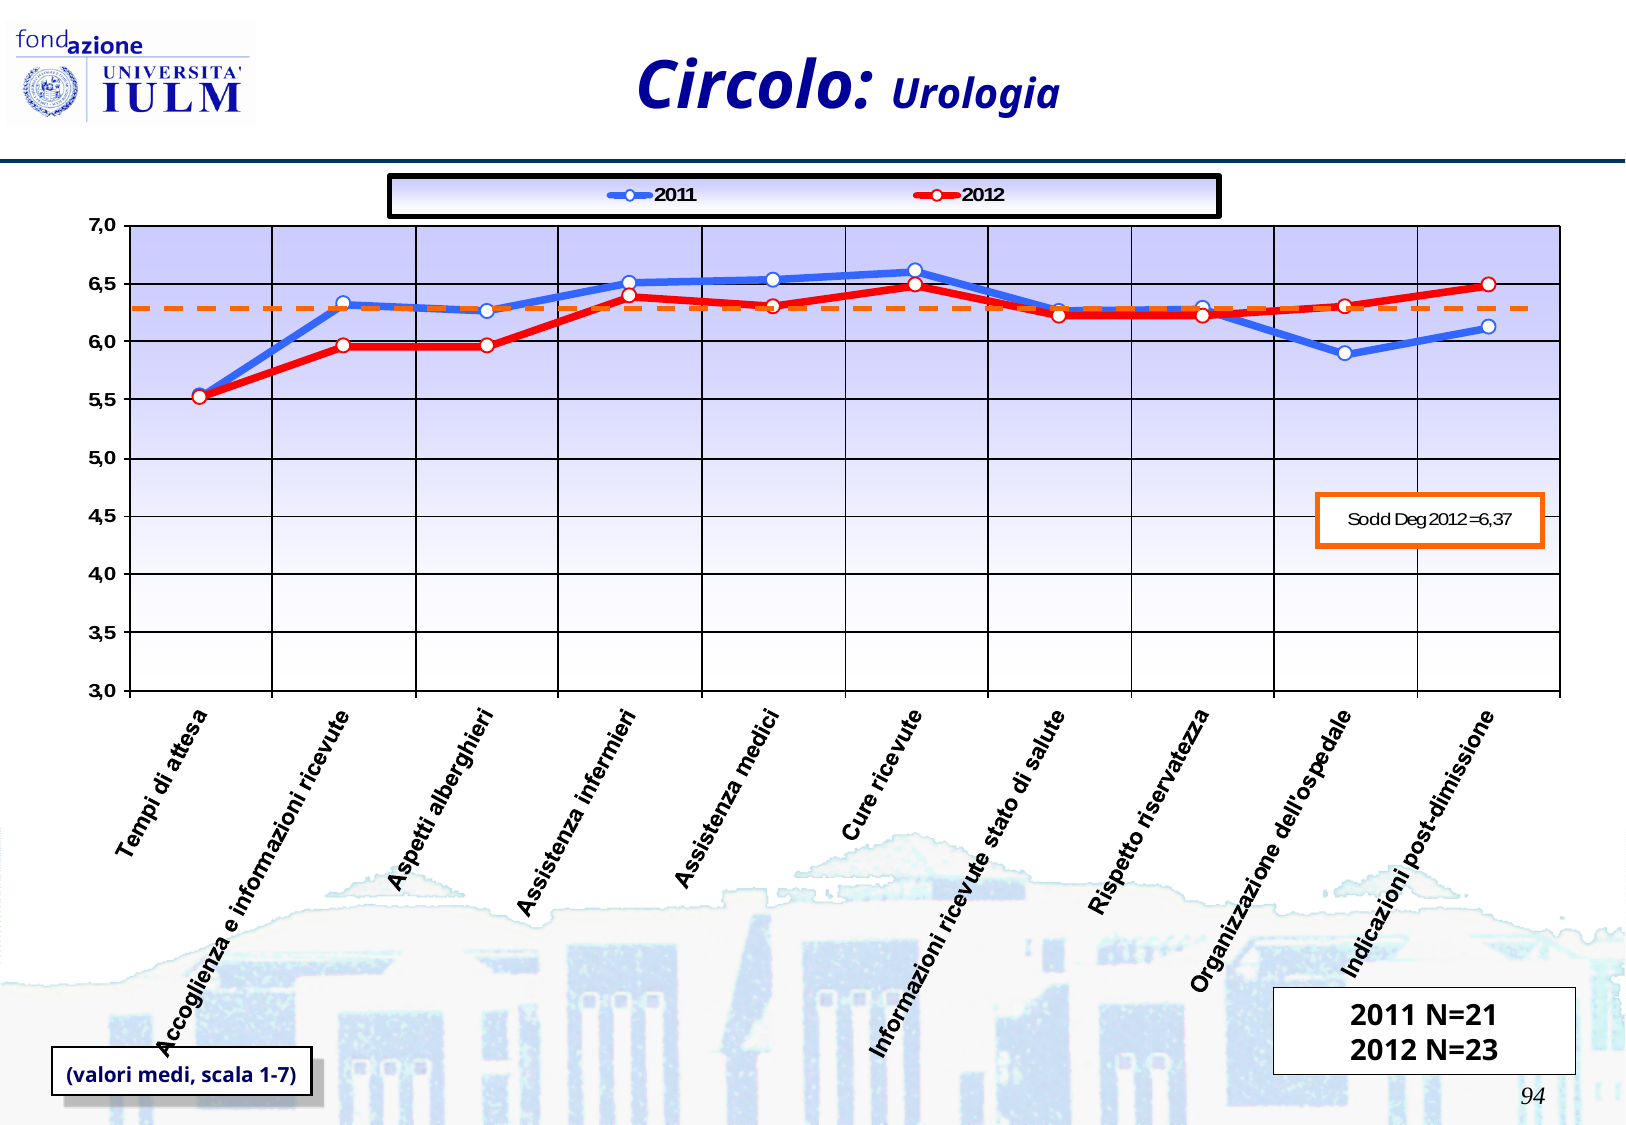

Circolo: Urologia
2011 N=21
2012 N=23
(valori medi, scala 1-7)